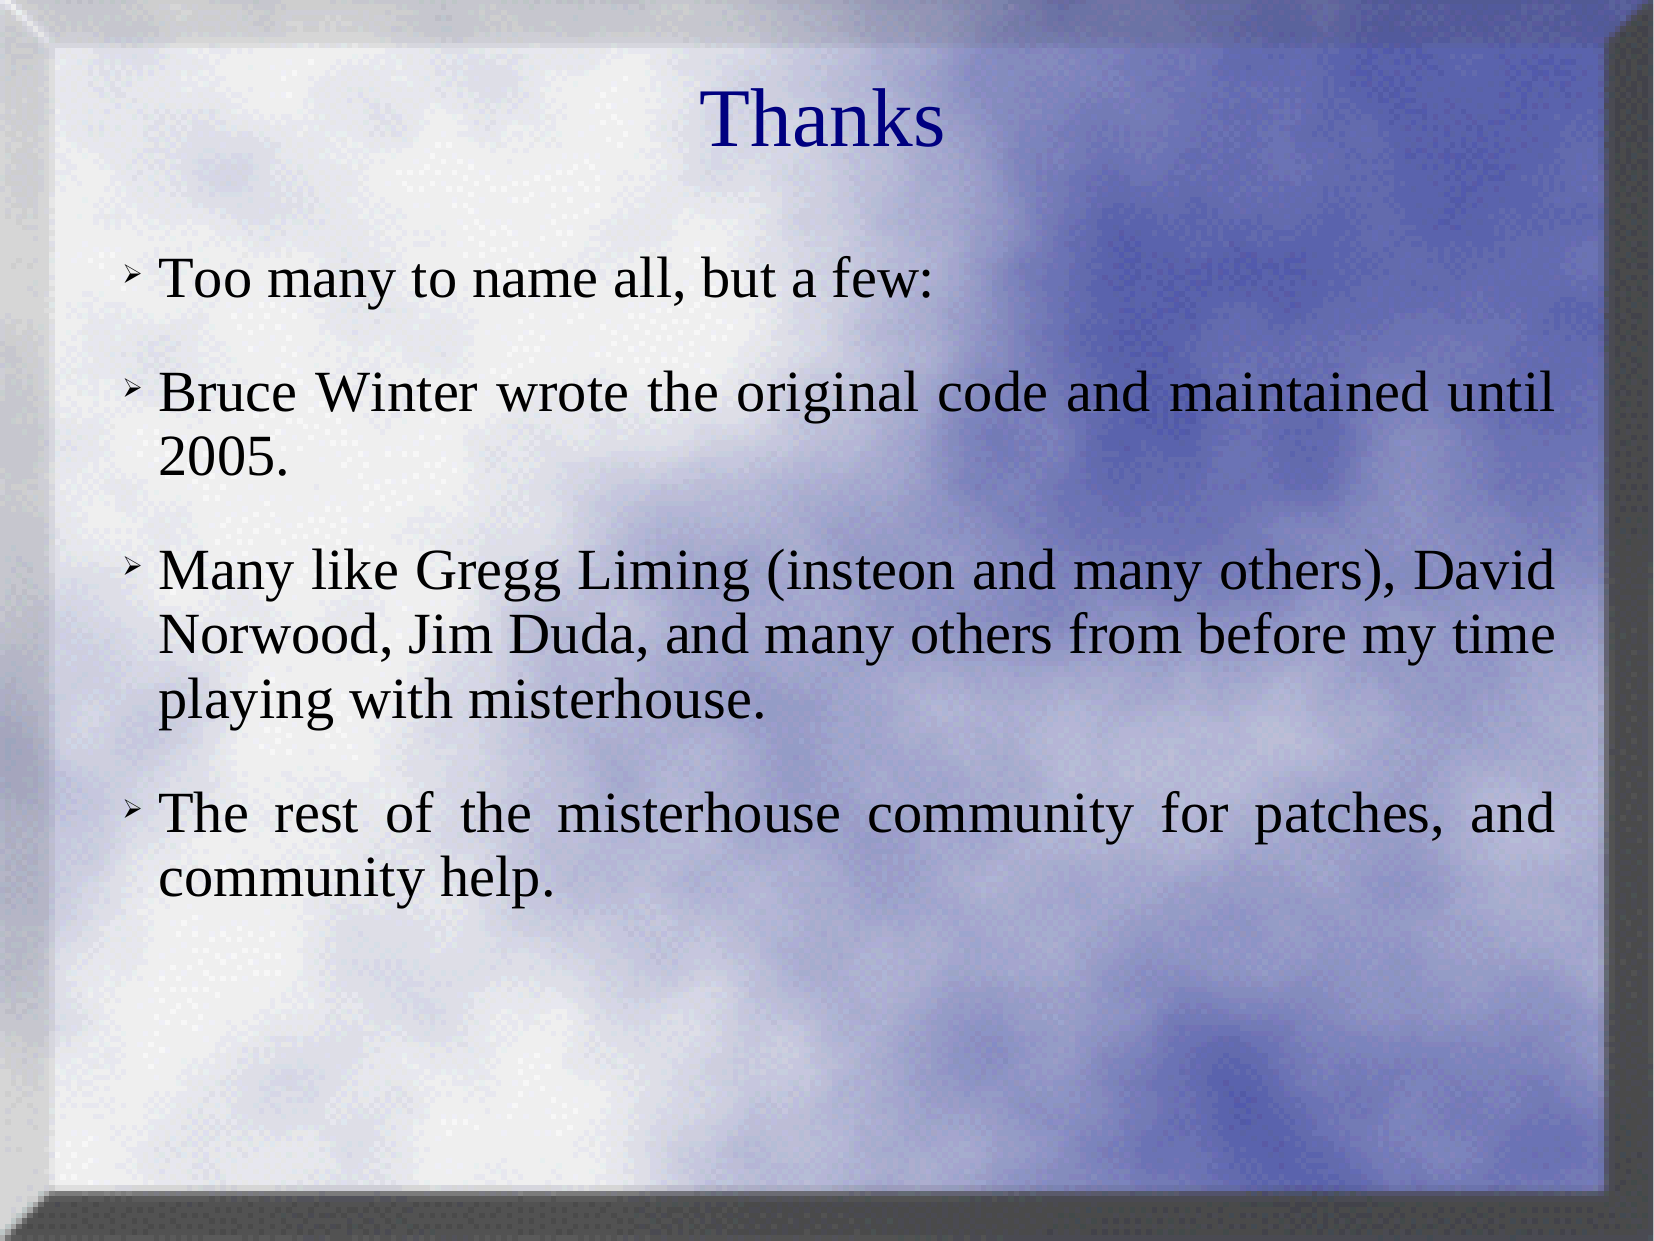

# Thanks
Too many to name all, but a few:
Bruce Winter wrote the original code and maintained until 2005.
Many like Gregg Liming (insteon and many others), David Norwood, Jim Duda, and many others from before my time playing with misterhouse.
The rest of the misterhouse community for patches, and community help.